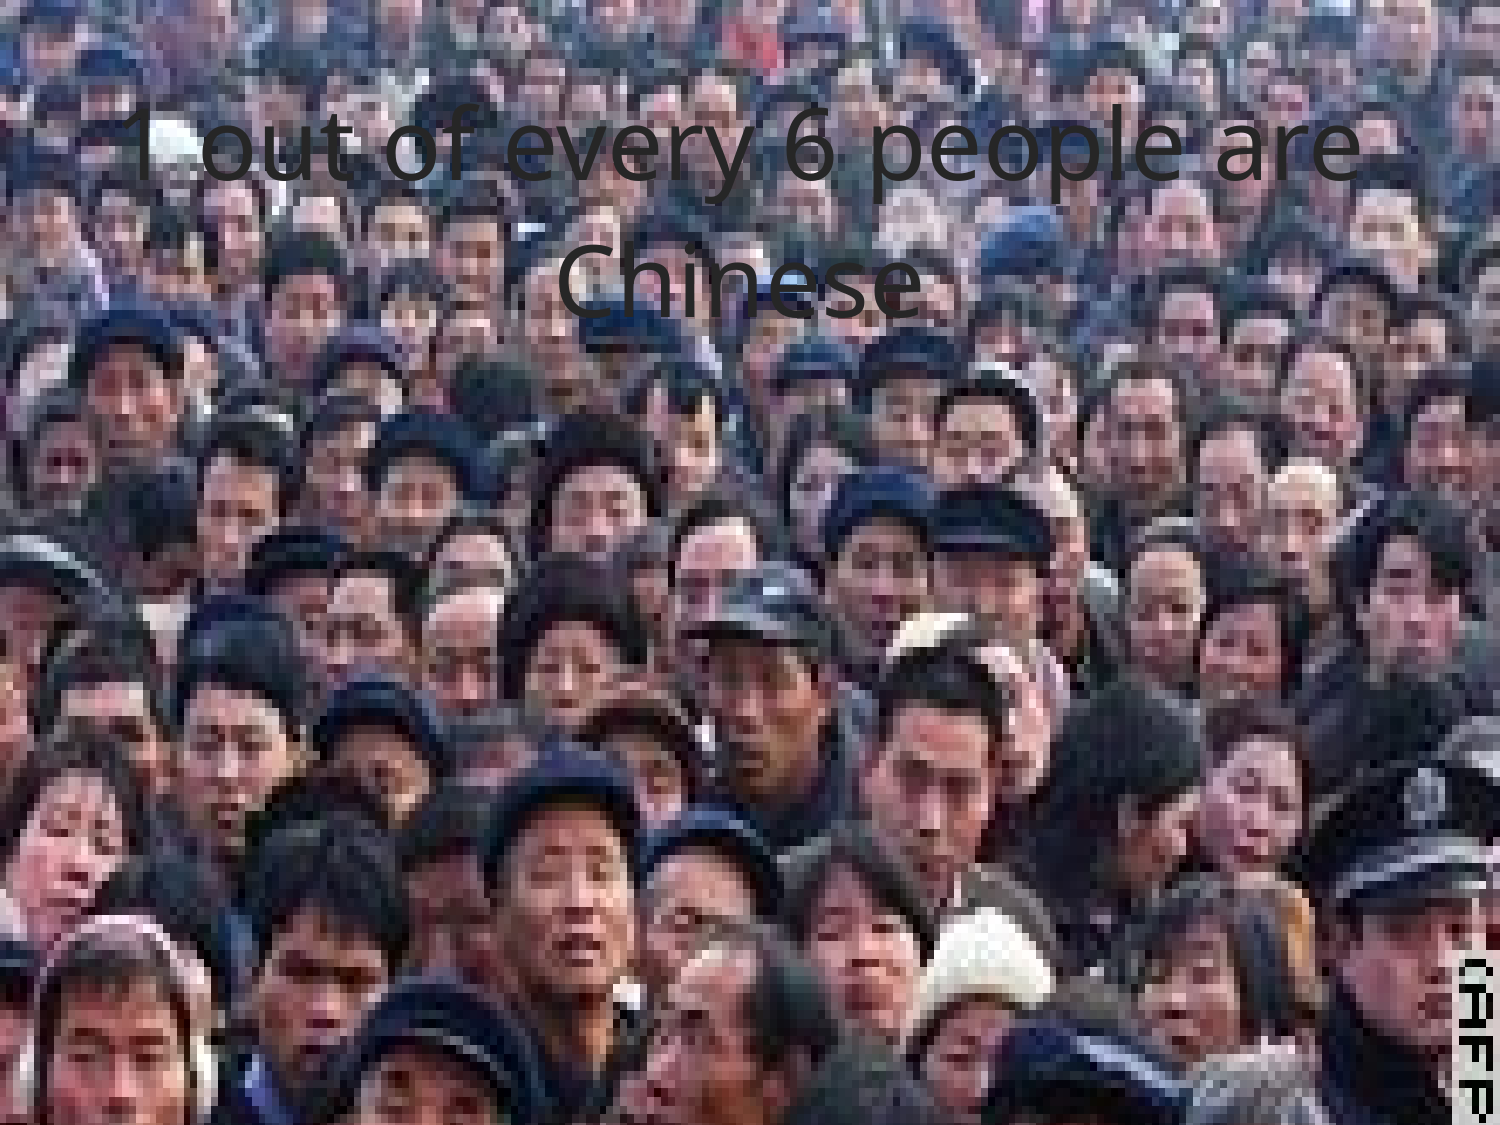

# 1 out of every 6 people are Chinese